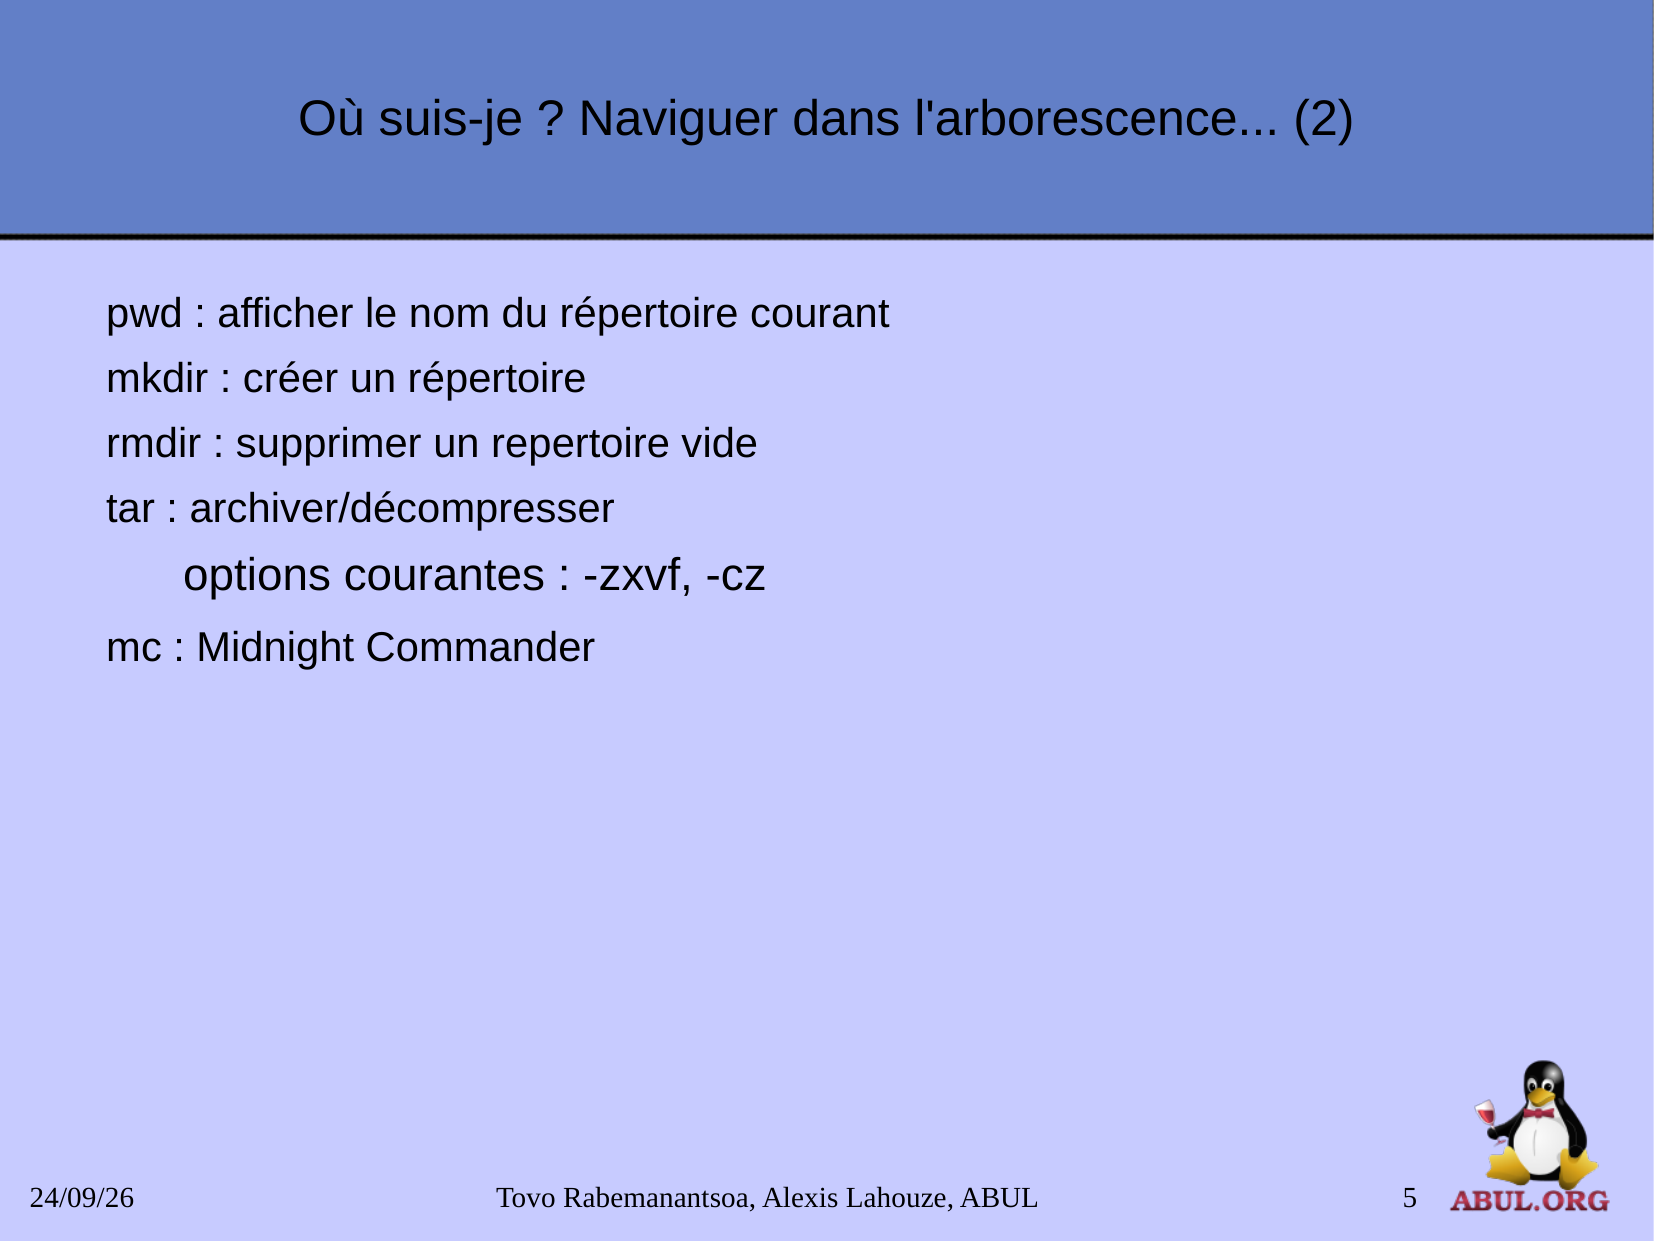

# Où suis-je ? Naviguer dans l'arborescence... (2)
pwd : afficher le nom du répertoire courant
mkdir : créer un répertoire
rmdir : supprimer un repertoire vide
tar : archiver/décompresser
options courantes : -zxvf, -cz
mc : Midnight Commander
Tovo Rabemanantsoa, Alexis Lahouze, ABUL
5